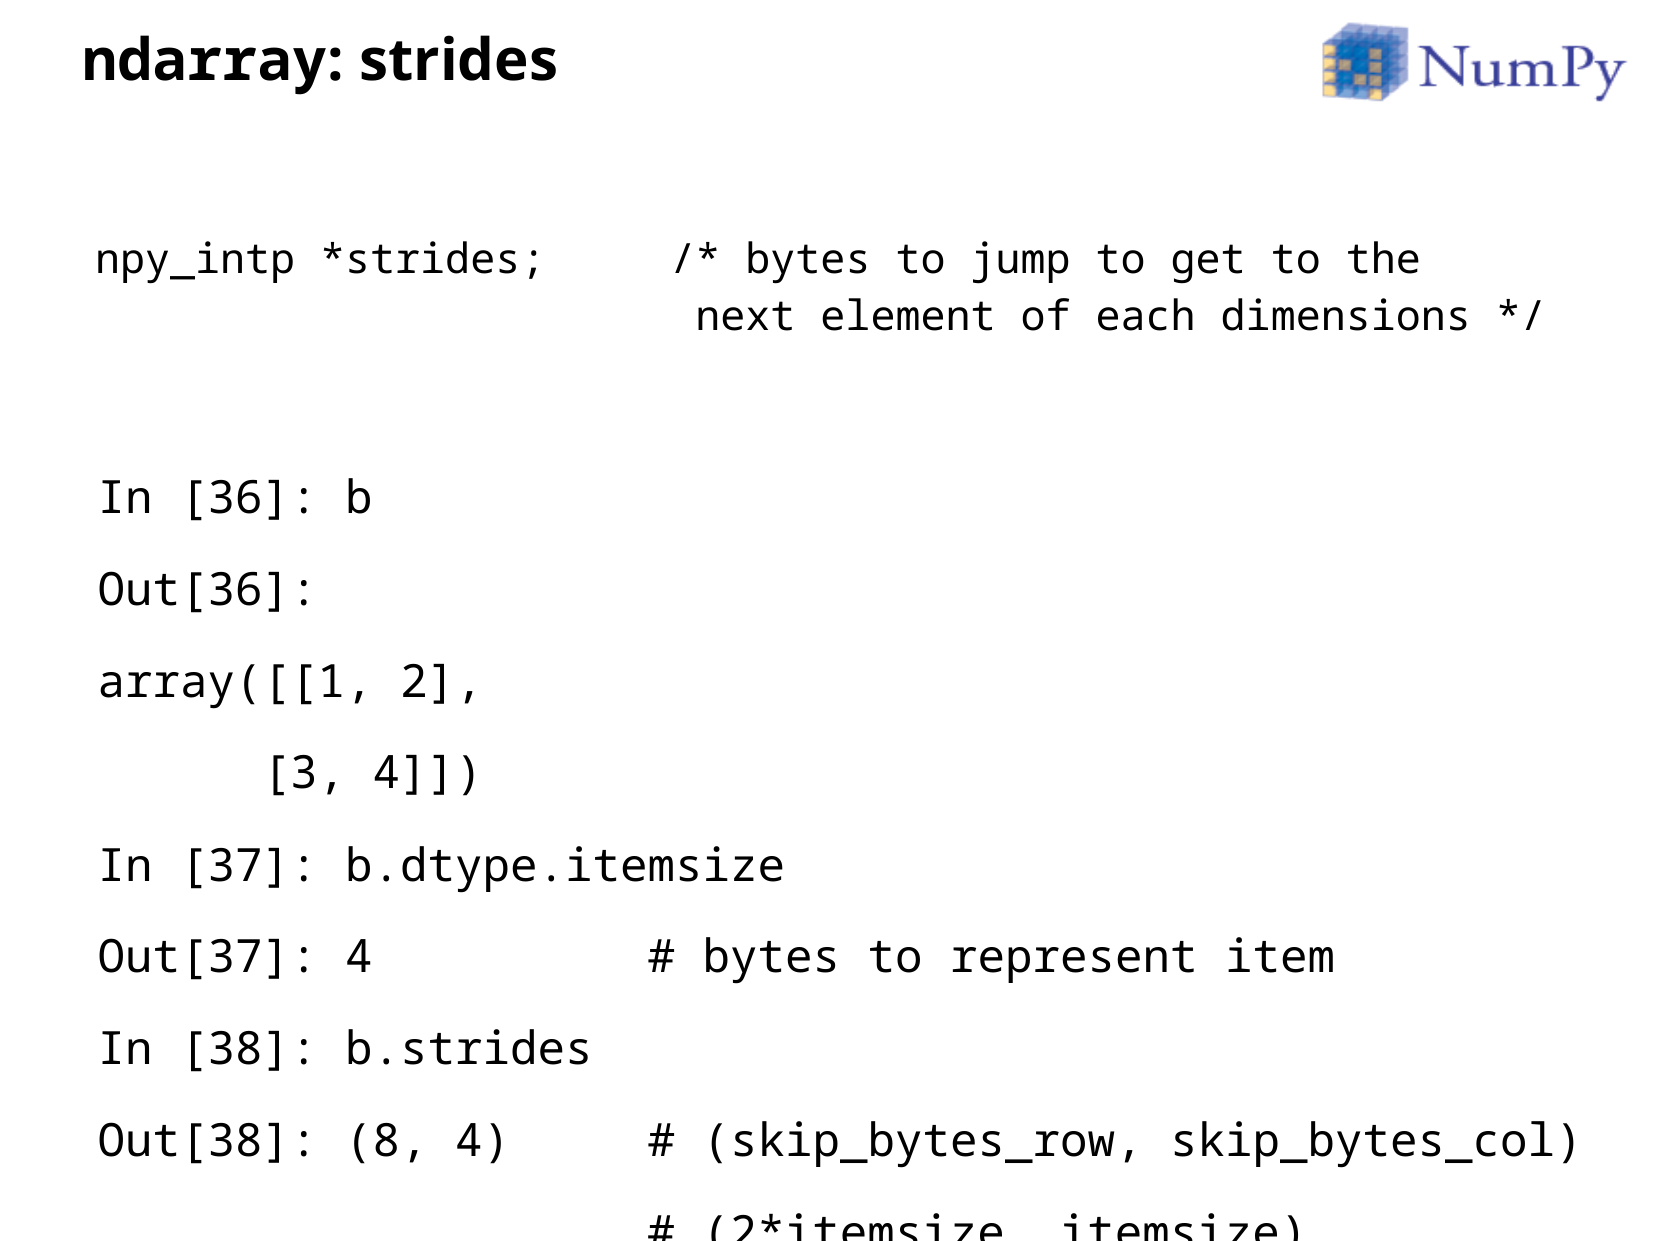

# ndarray: strides
 npy_intp *strides; /* bytes to jump to get to the next element of each dimensions */
 In [36]: b
 Out[36]:
 array([[1, 2],
 [3, 4]])
 In [37]: b.dtype.itemsize
 Out[37]: 4 # bytes to represent item
 In [38]: b.strides
 Out[38]: (8, 4) # (skip_bytes_row, skip_bytes_col)
 # (2*itemsize, itemsize)